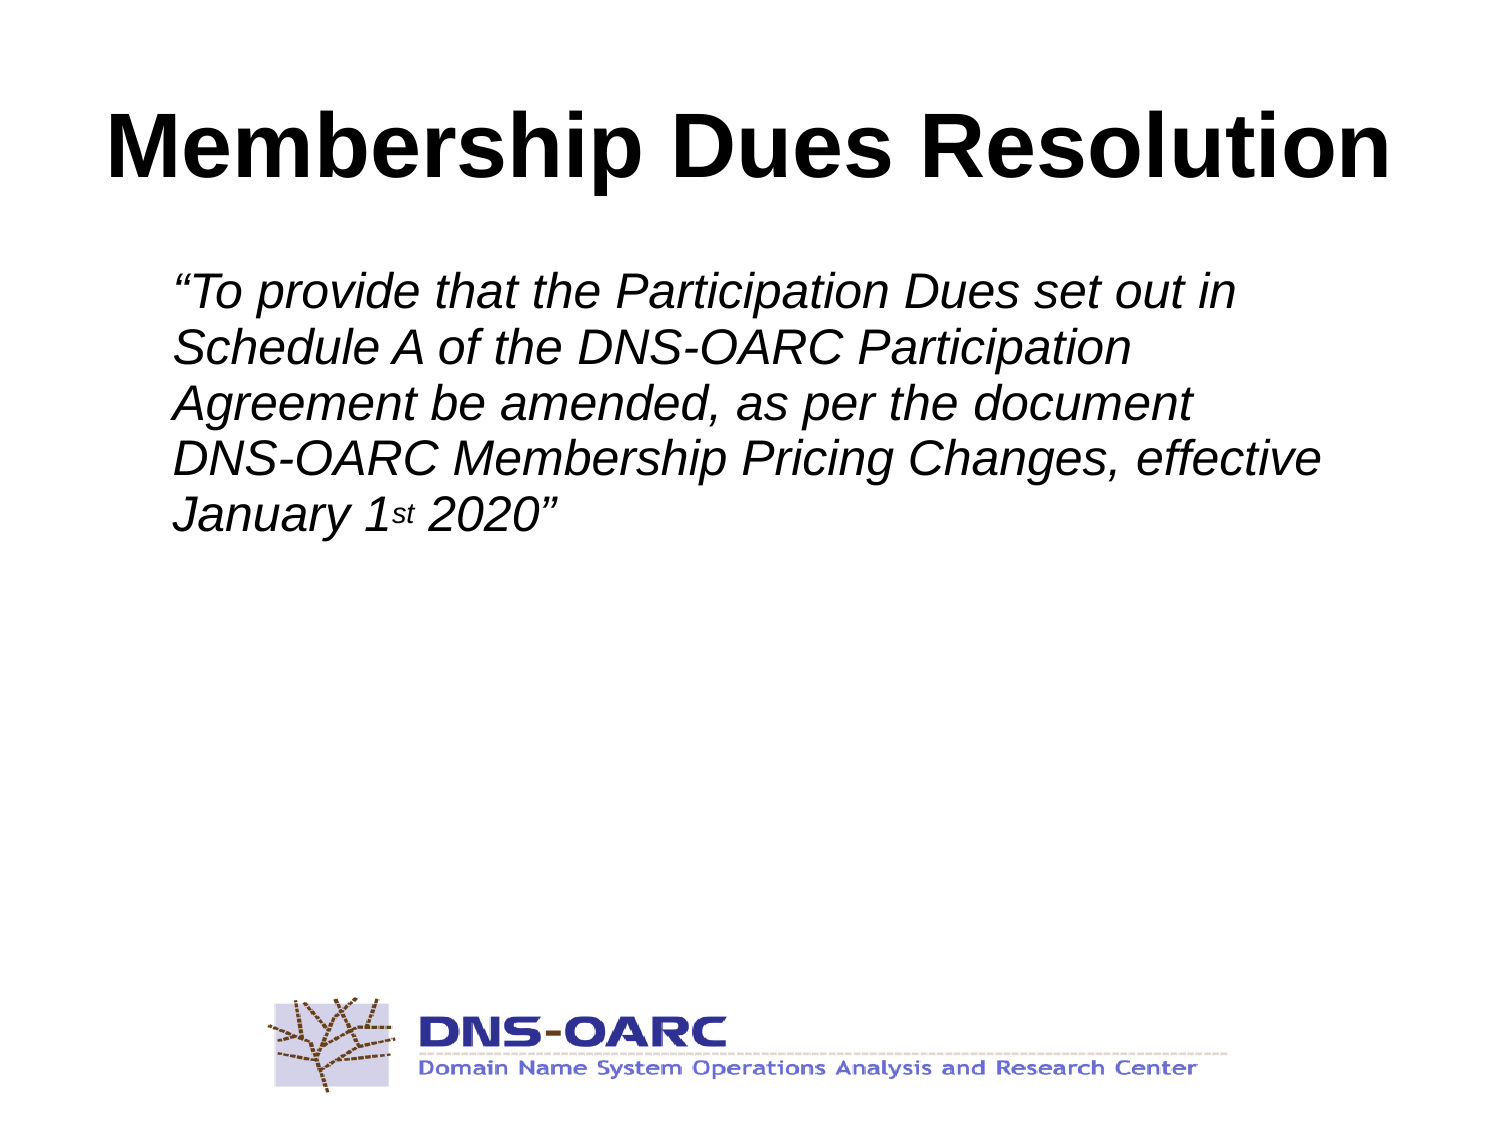

# Membership Dues Resolution
“To provide that the Participation Dues set out in Schedule A of the DNS-OARC Participation Agreement be amended, as per the document DNS-OARC Membership Pricing Changes, effective January 1st 2020”